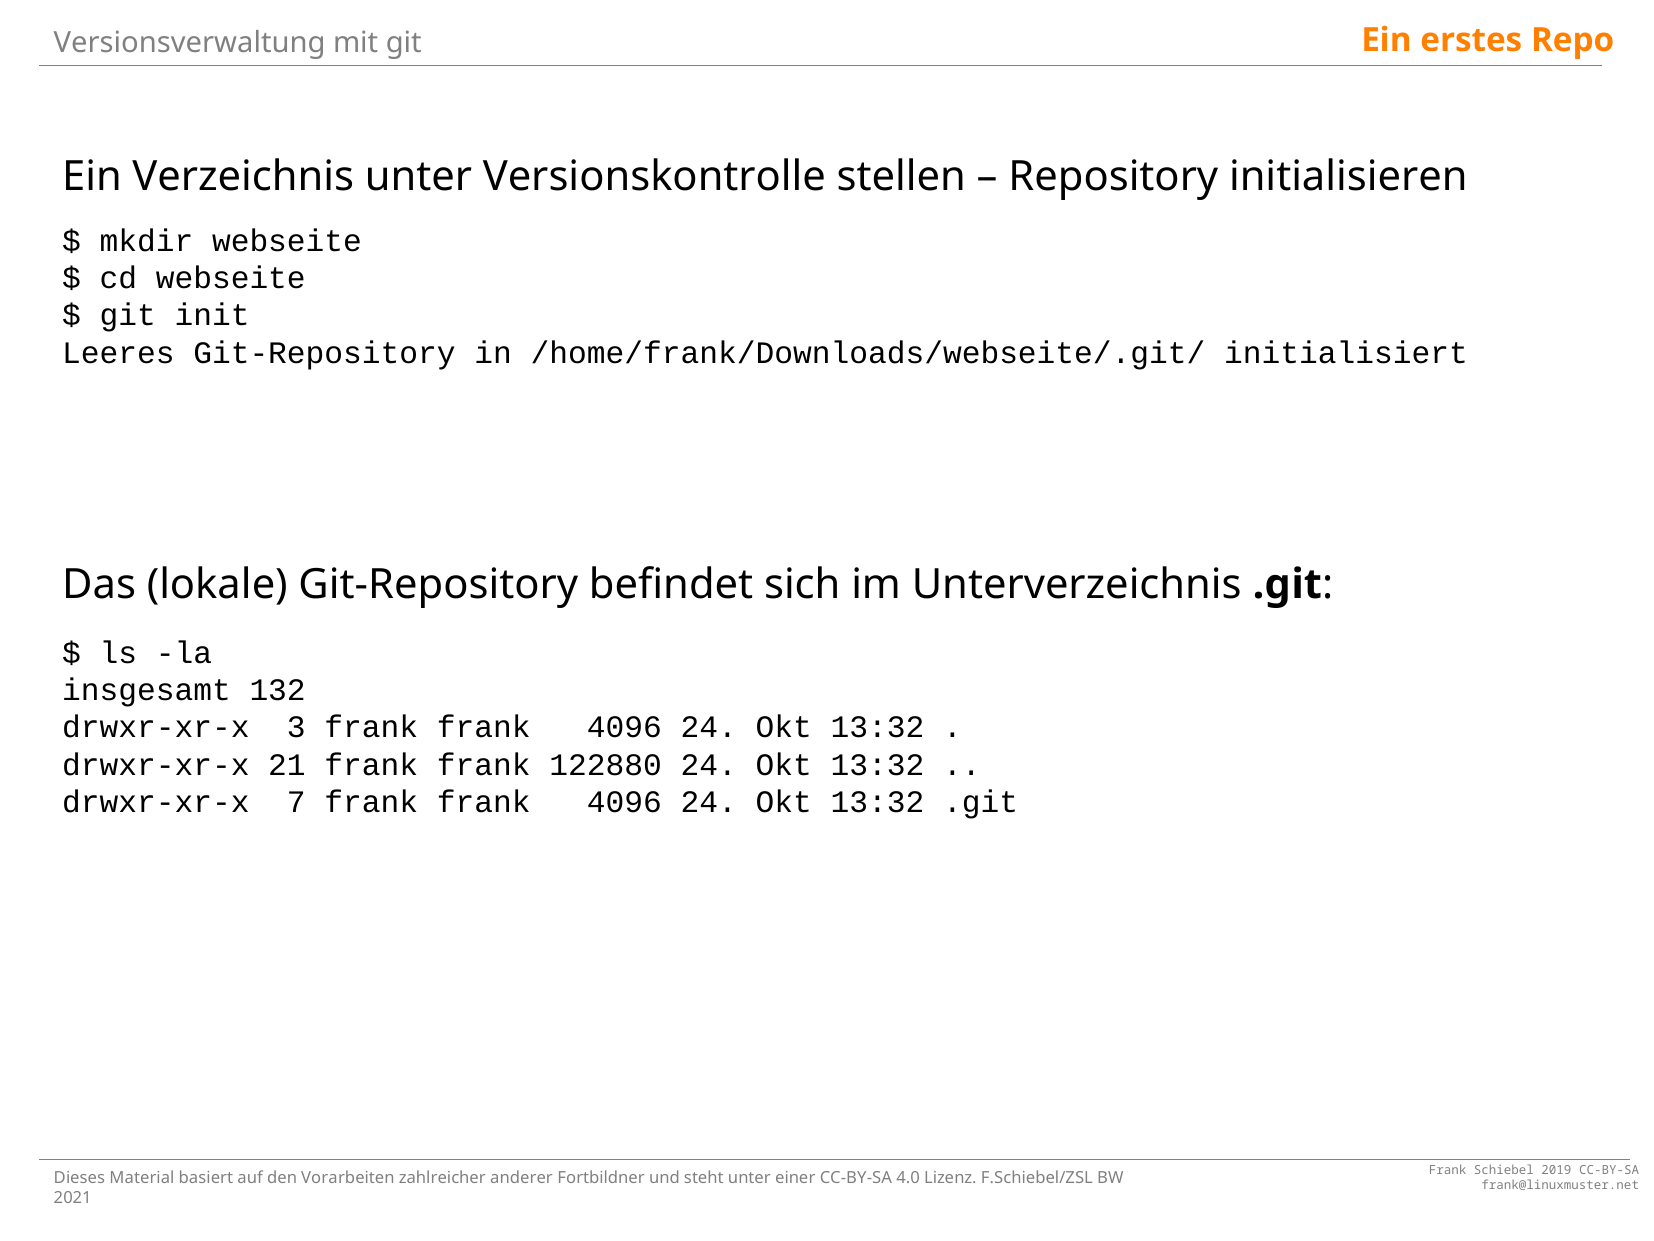

Ein erstes Repo
Versionsverwaltung mit git
Ein Verzeichnis unter Versionskontrolle stellen – Repository initialisieren
$ mkdir webseite
$ cd webseite
$ git init
Leeres Git-Repository in /home/frank/Downloads/webseite/.git/ initialisiert
Das (lokale) Git-Repository befindet sich im Unterverzeichnis .git:
$ ls -la
insgesamt 132
drwxr-xr-x 3 frank frank 4096 24. Okt 13:32 .
drwxr-xr-x 21 frank frank 122880 24. Okt 13:32 ..
drwxr-xr-x 7 frank frank 4096 24. Okt 13:32 .git
Frank Schiebel 2019 CC-BY-SA
frank@linuxmuster.net